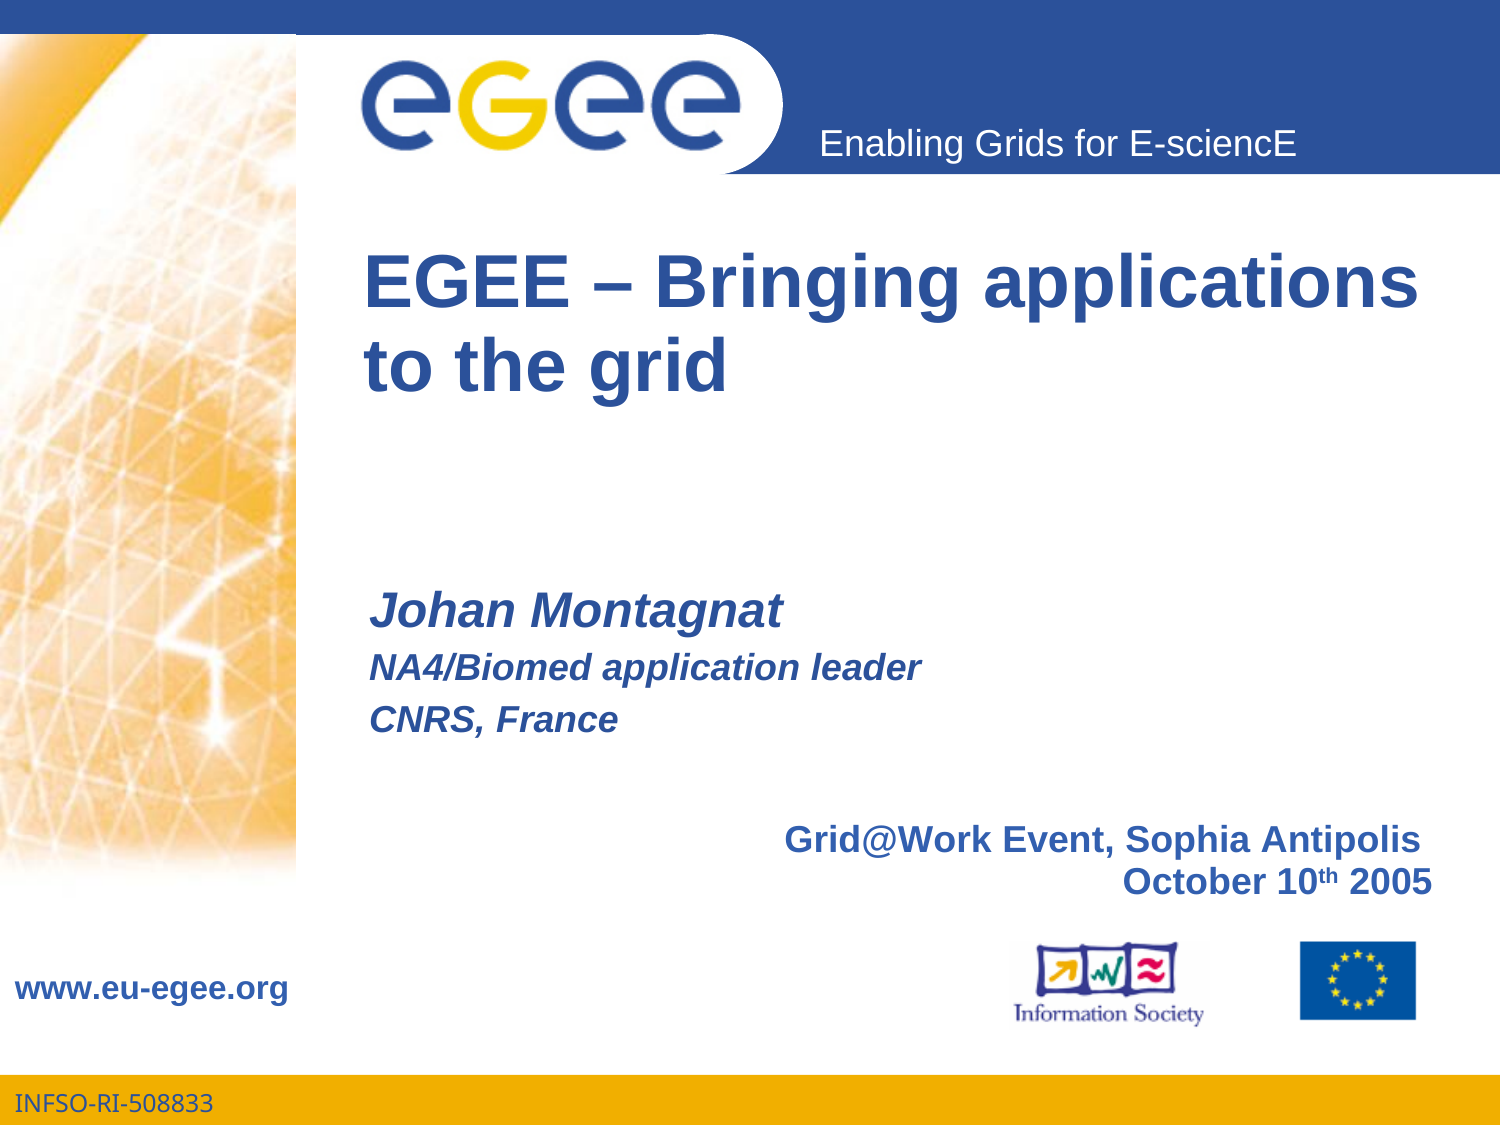

# EGEE – Bringing applications to the grid
Johan Montagnat
NA4/Biomed application leader
CNRS, France
Grid@Work Event, Sophia Antipolis October 10th 2005